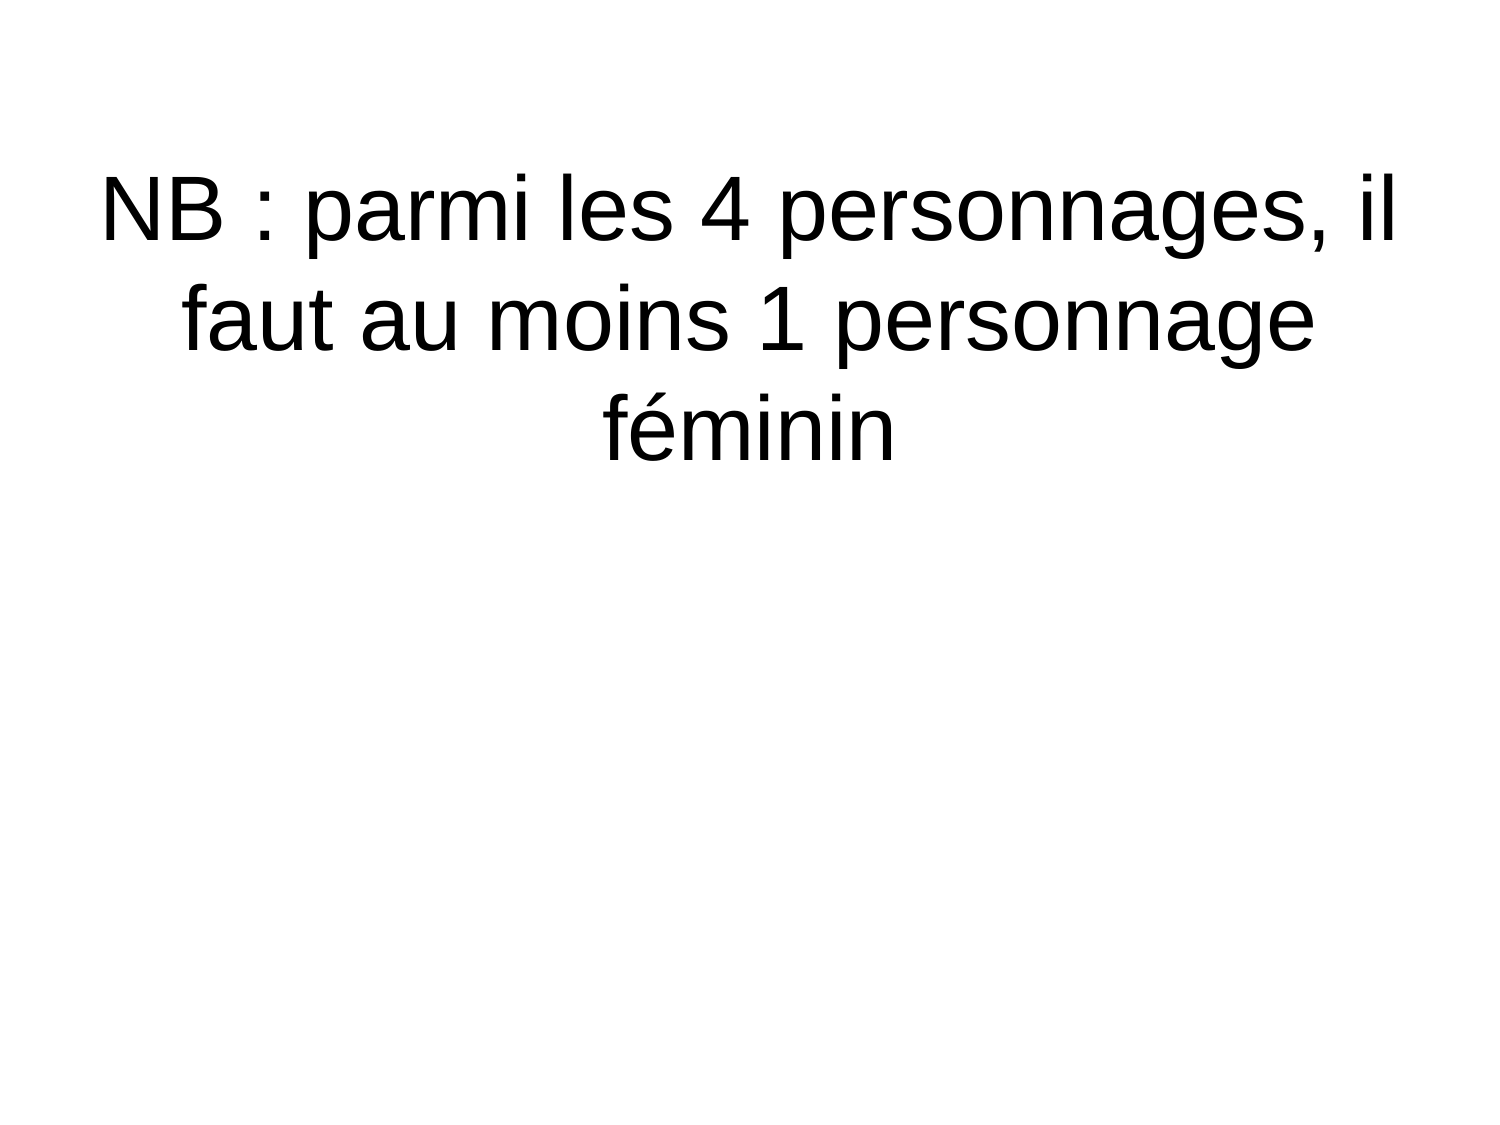

# NB : parmi les 4 personnages, il faut au moins 1 personnage féminin